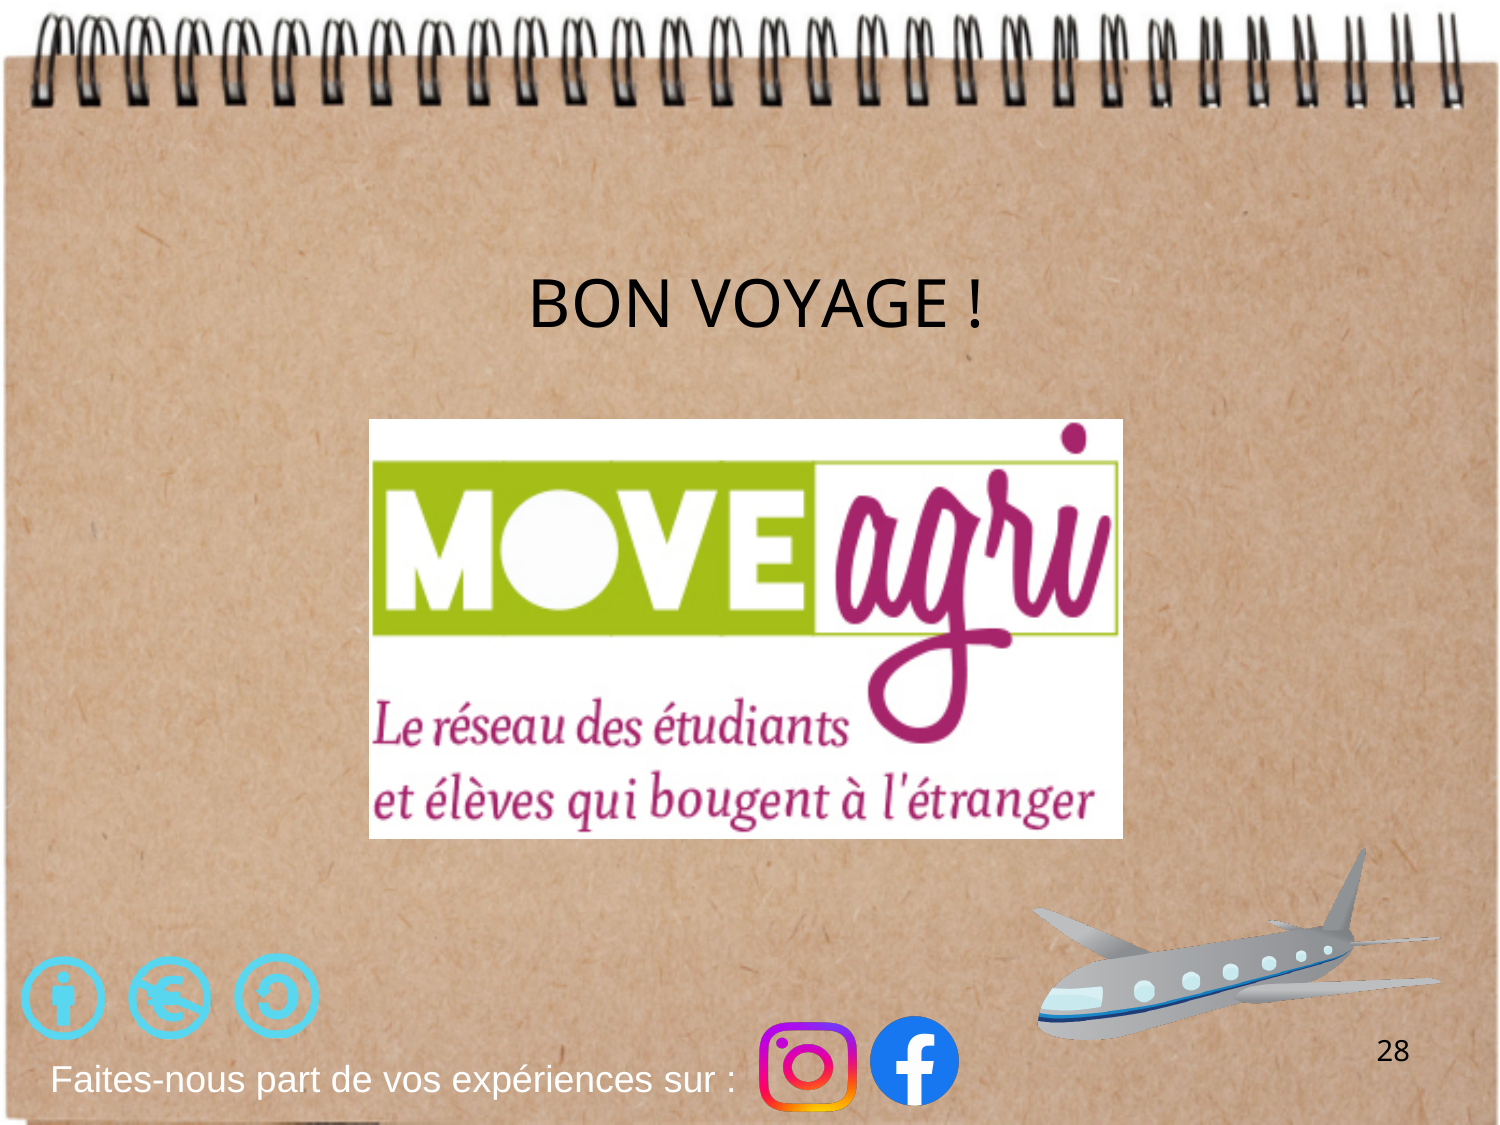

# BON VOYAGE !
Faites-nous part de vos expériences sur :